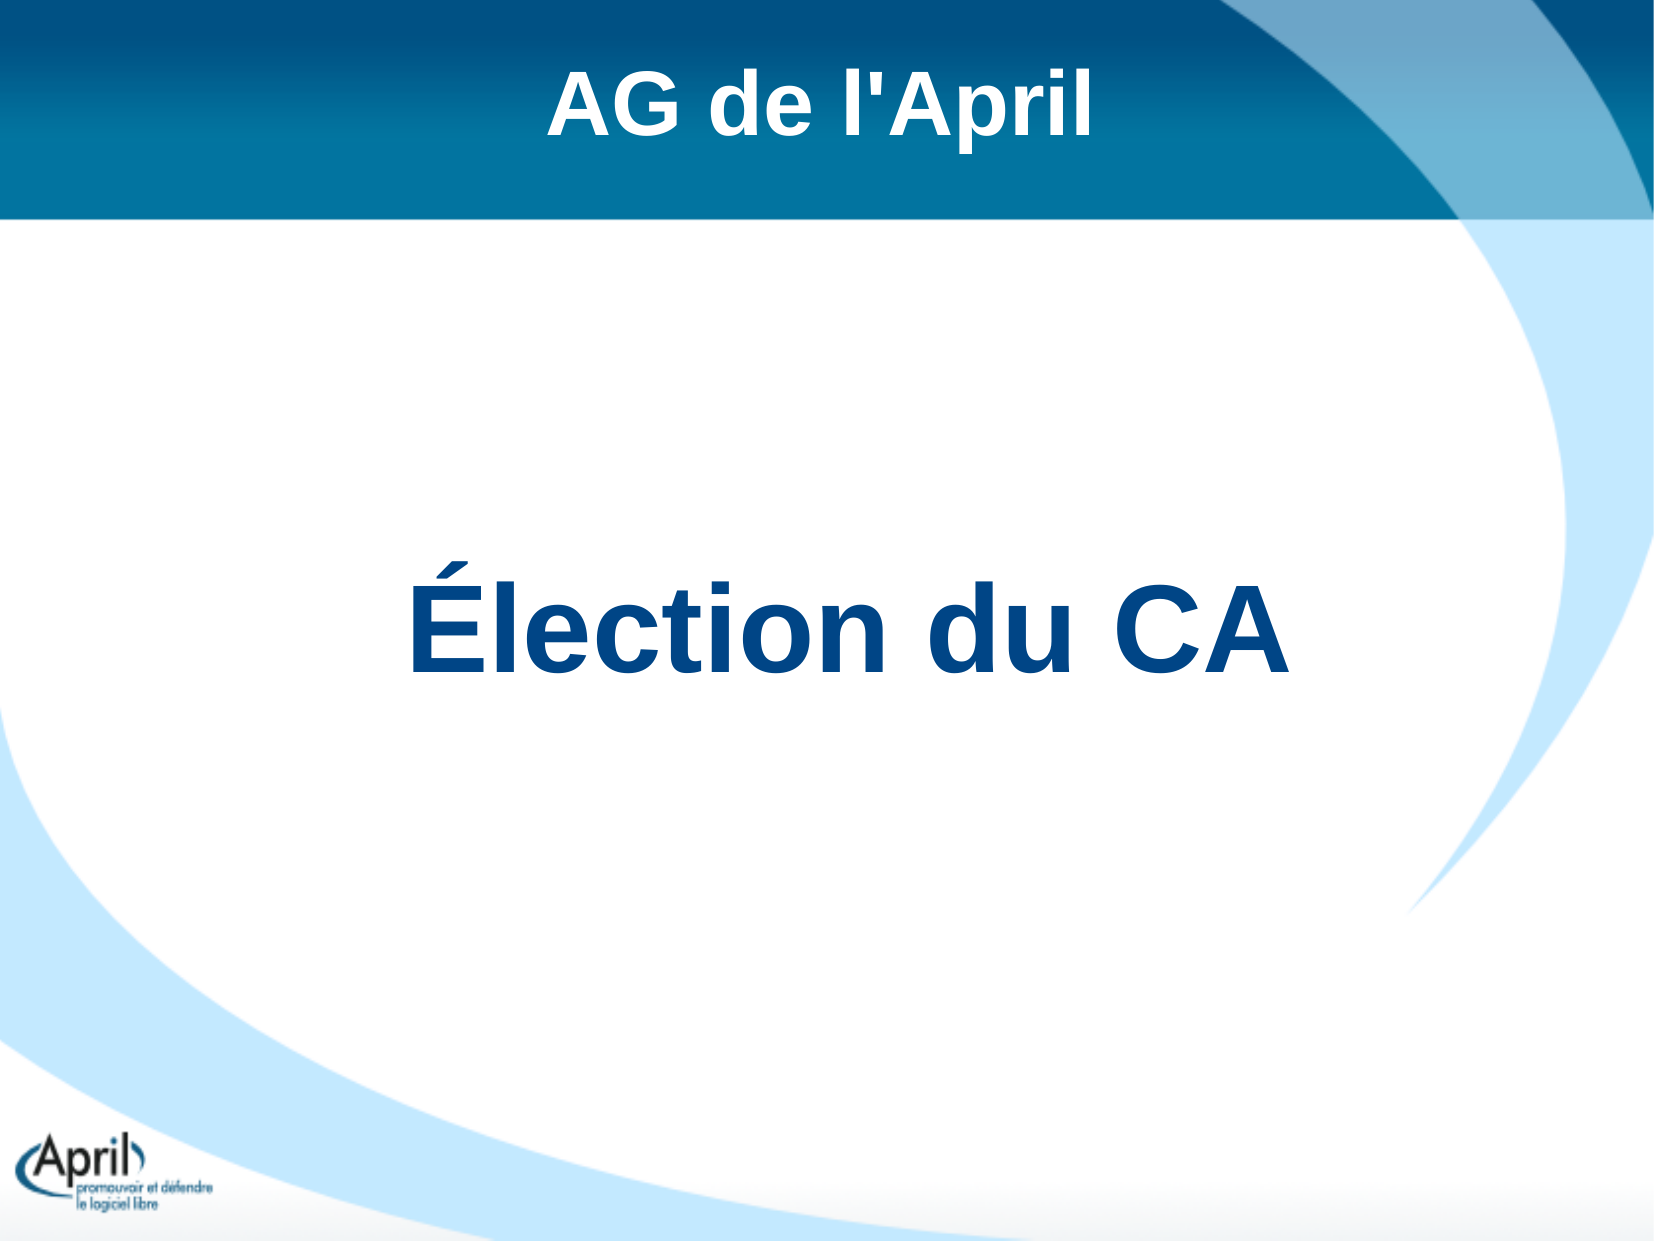

# AG de l'April
Élection du CA